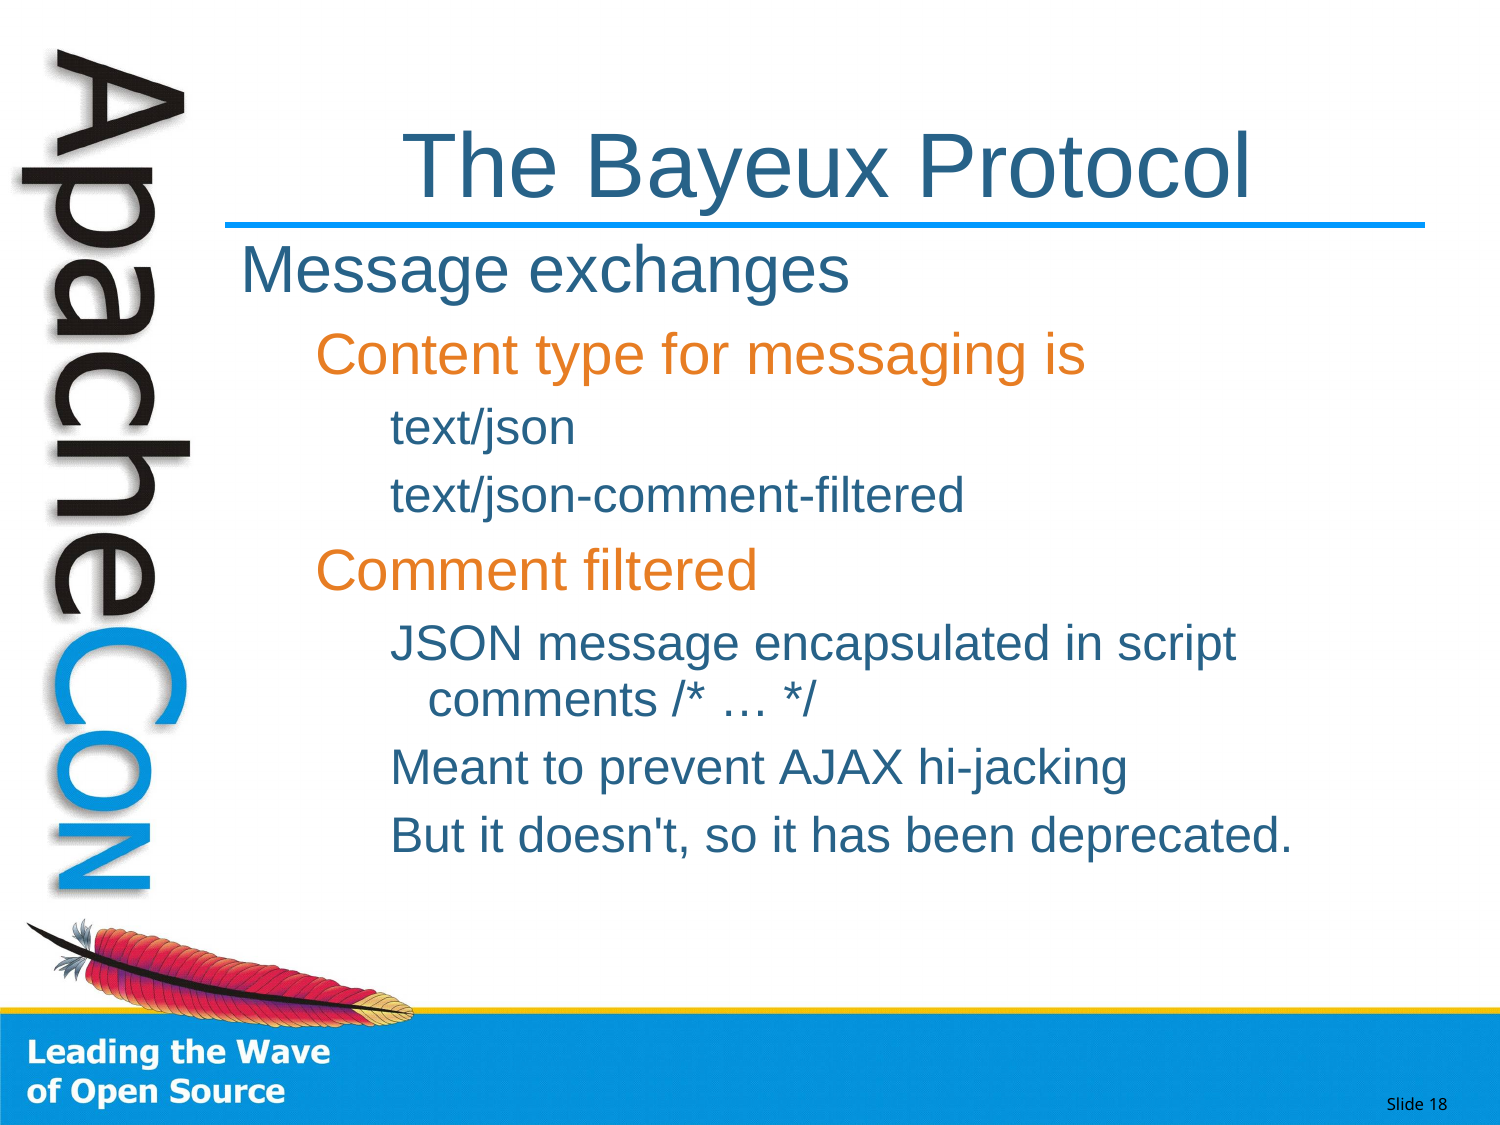

# The Bayeux Protocol
Message exchanges
Content type for messaging is
text/json
text/json-comment-filtered
Comment filtered
JSON message encapsulated in script comments /* … */
Meant to prevent AJAX hi-jacking
But it doesn't, so it has been deprecated.
Slide